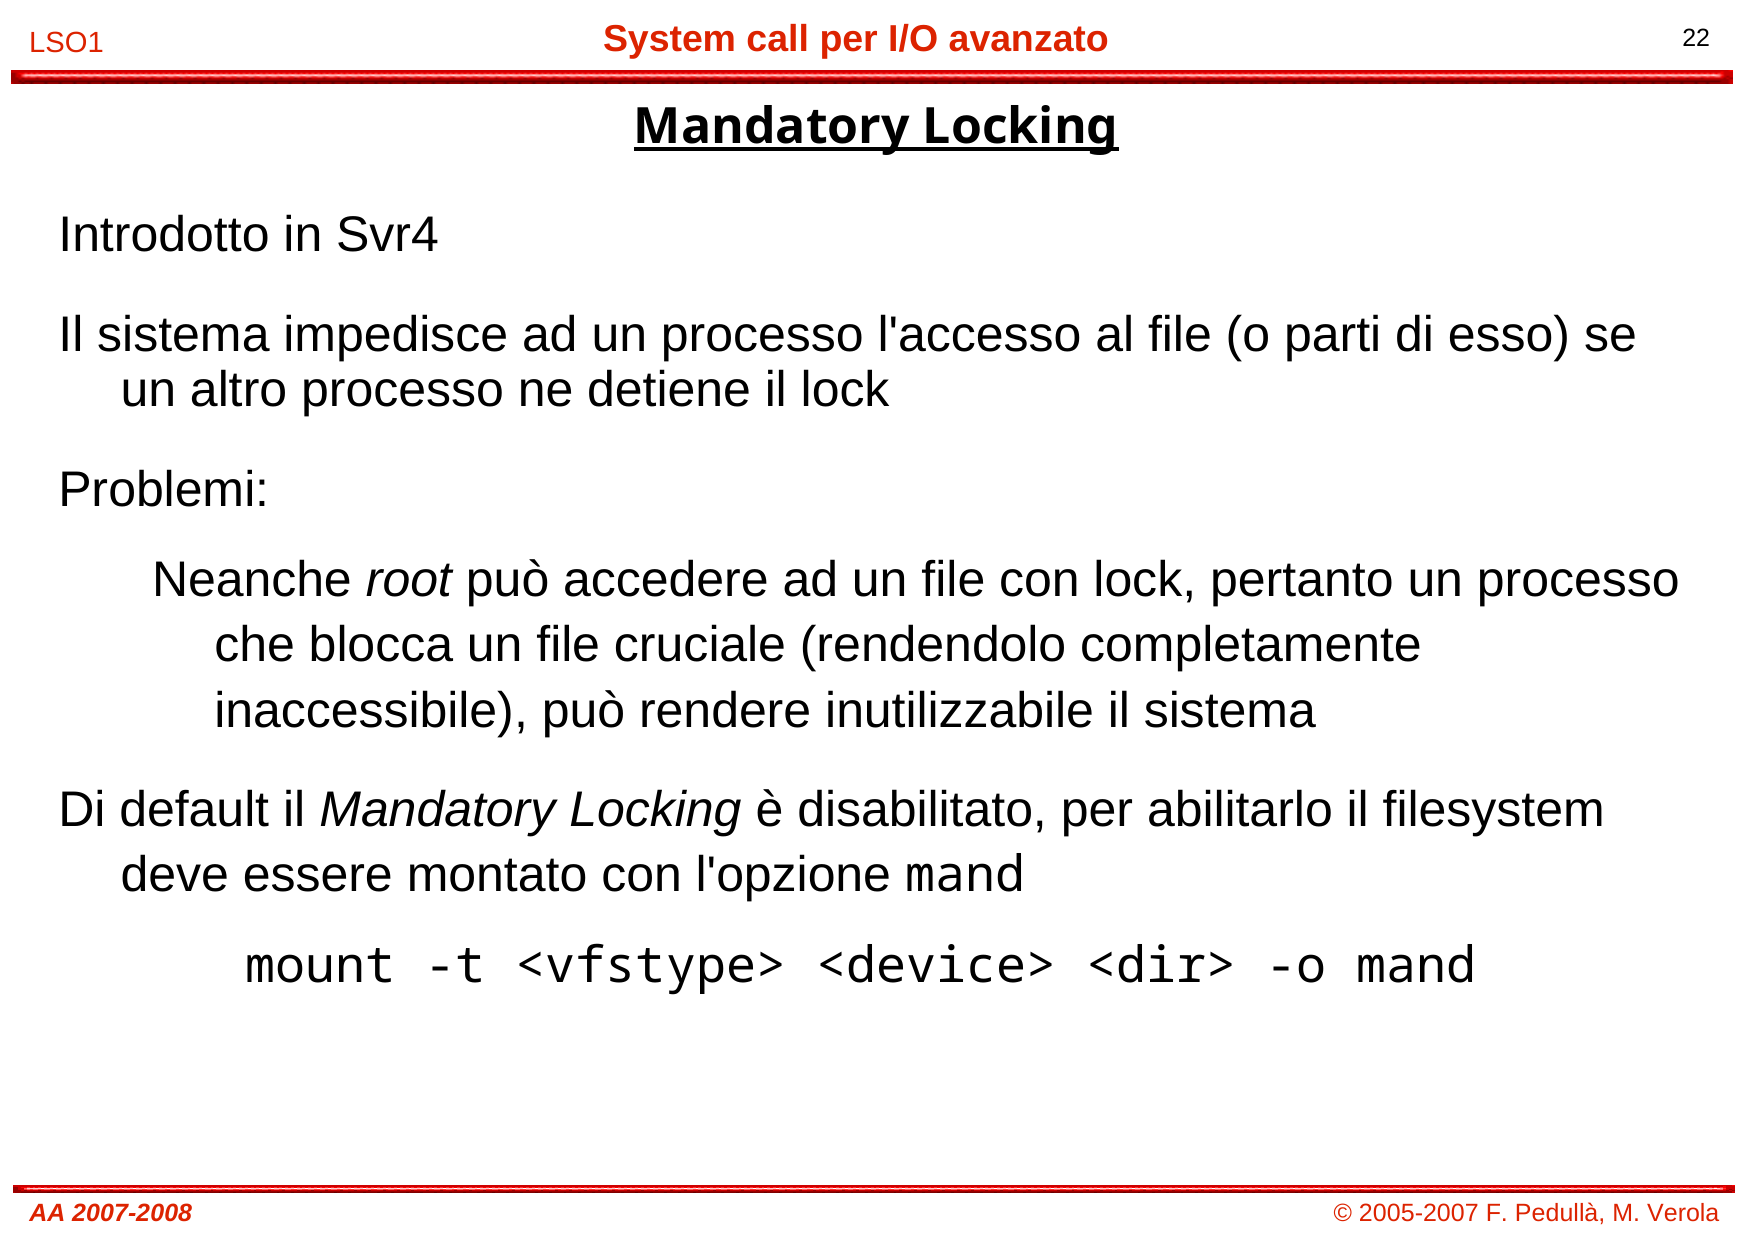

# Mandatory Locking
Introdotto in Svr4
Il sistema impedisce ad un processo l'accesso al file (o parti di esso) se un altro processo ne detiene il lock
Problemi:
Neanche root può accedere ad un file con lock, pertanto un processo che blocca un file cruciale (rendendolo completamente inaccessibile), può rendere inutilizzabile il sistema
Di default il Mandatory Locking è disabilitato, per abilitarlo il filesystem deve essere montato con l'opzione mand
mount -t <vfstype> <device> <dir> -o mand